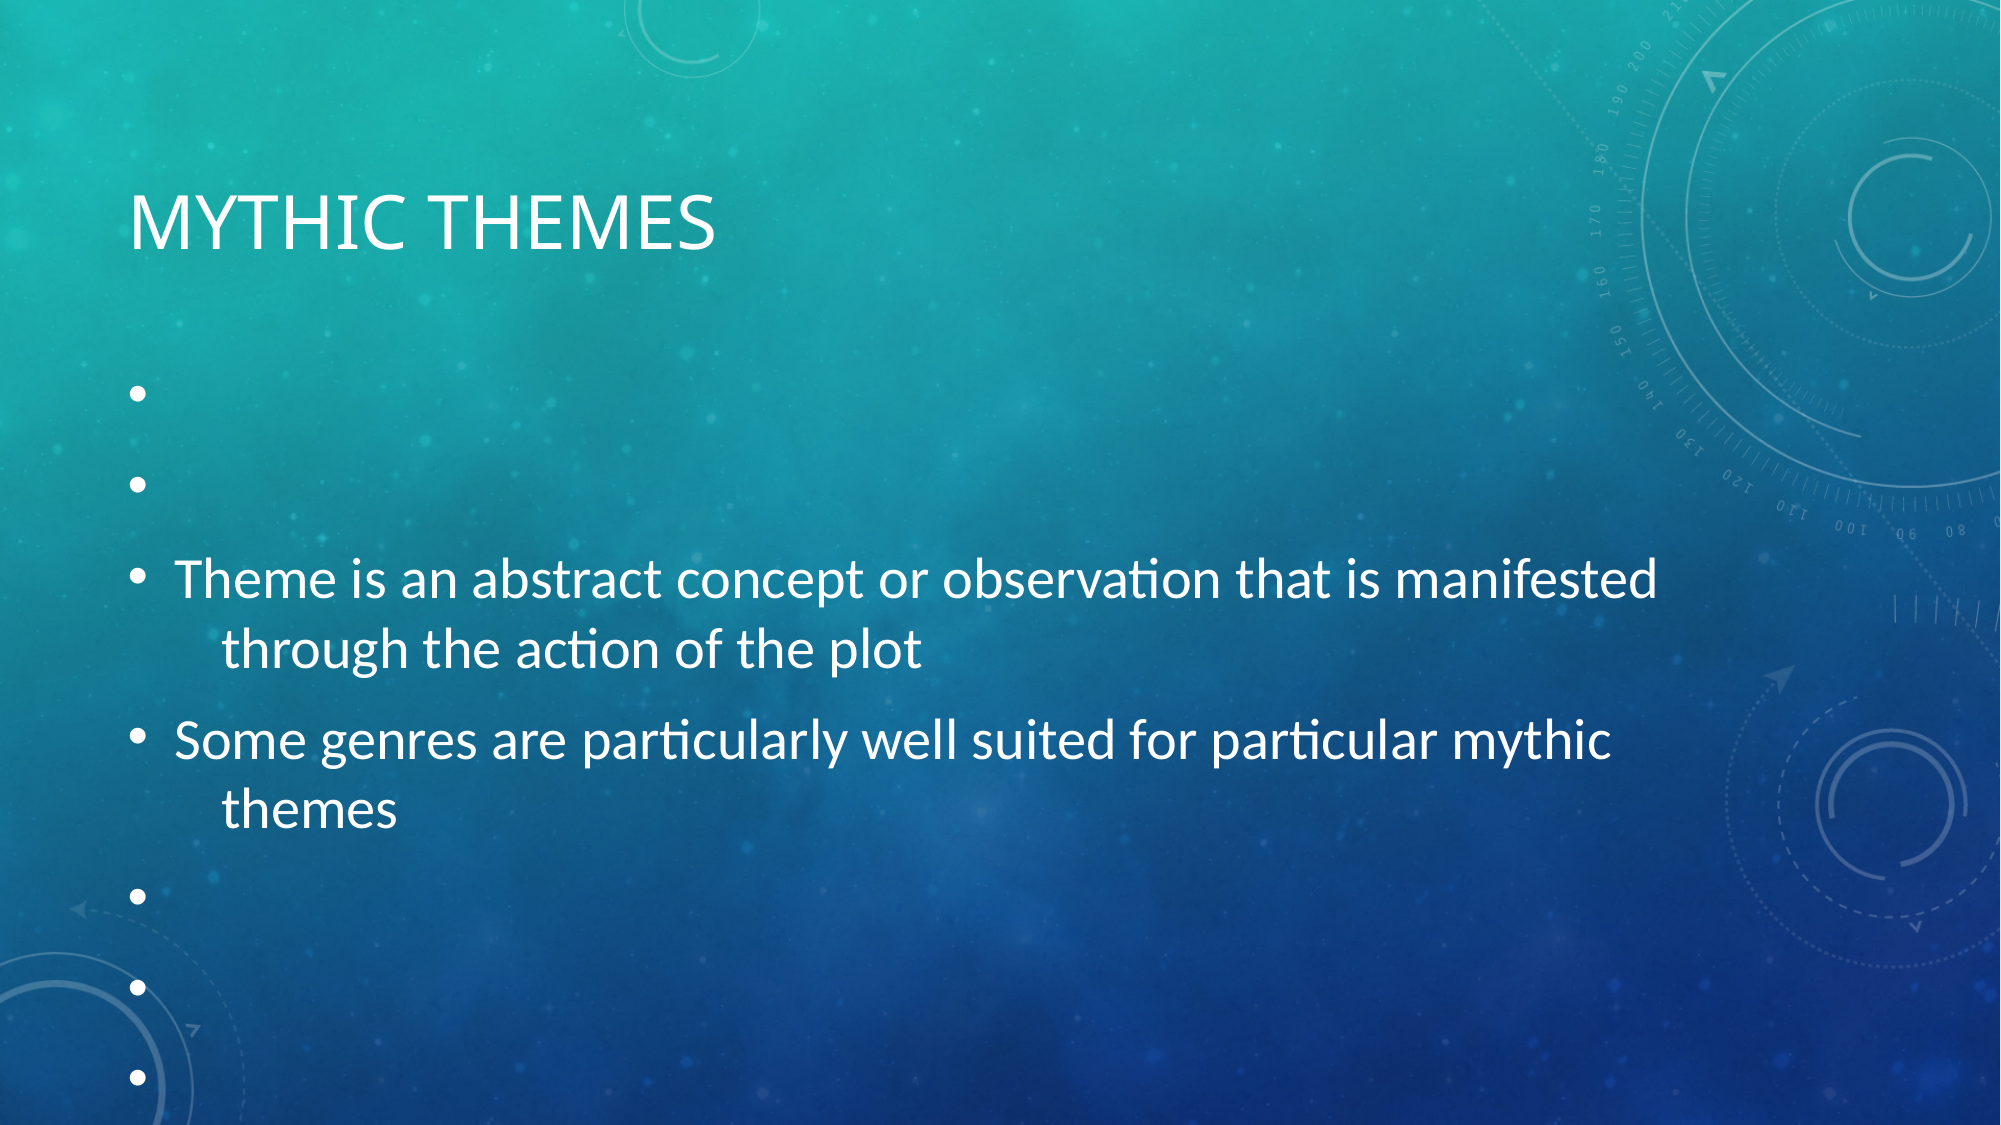

# Mythic themes
Theme is an abstract concept or observation that is manifested through the action of the plot
Some genres are particularly well suited for particular mythic themes